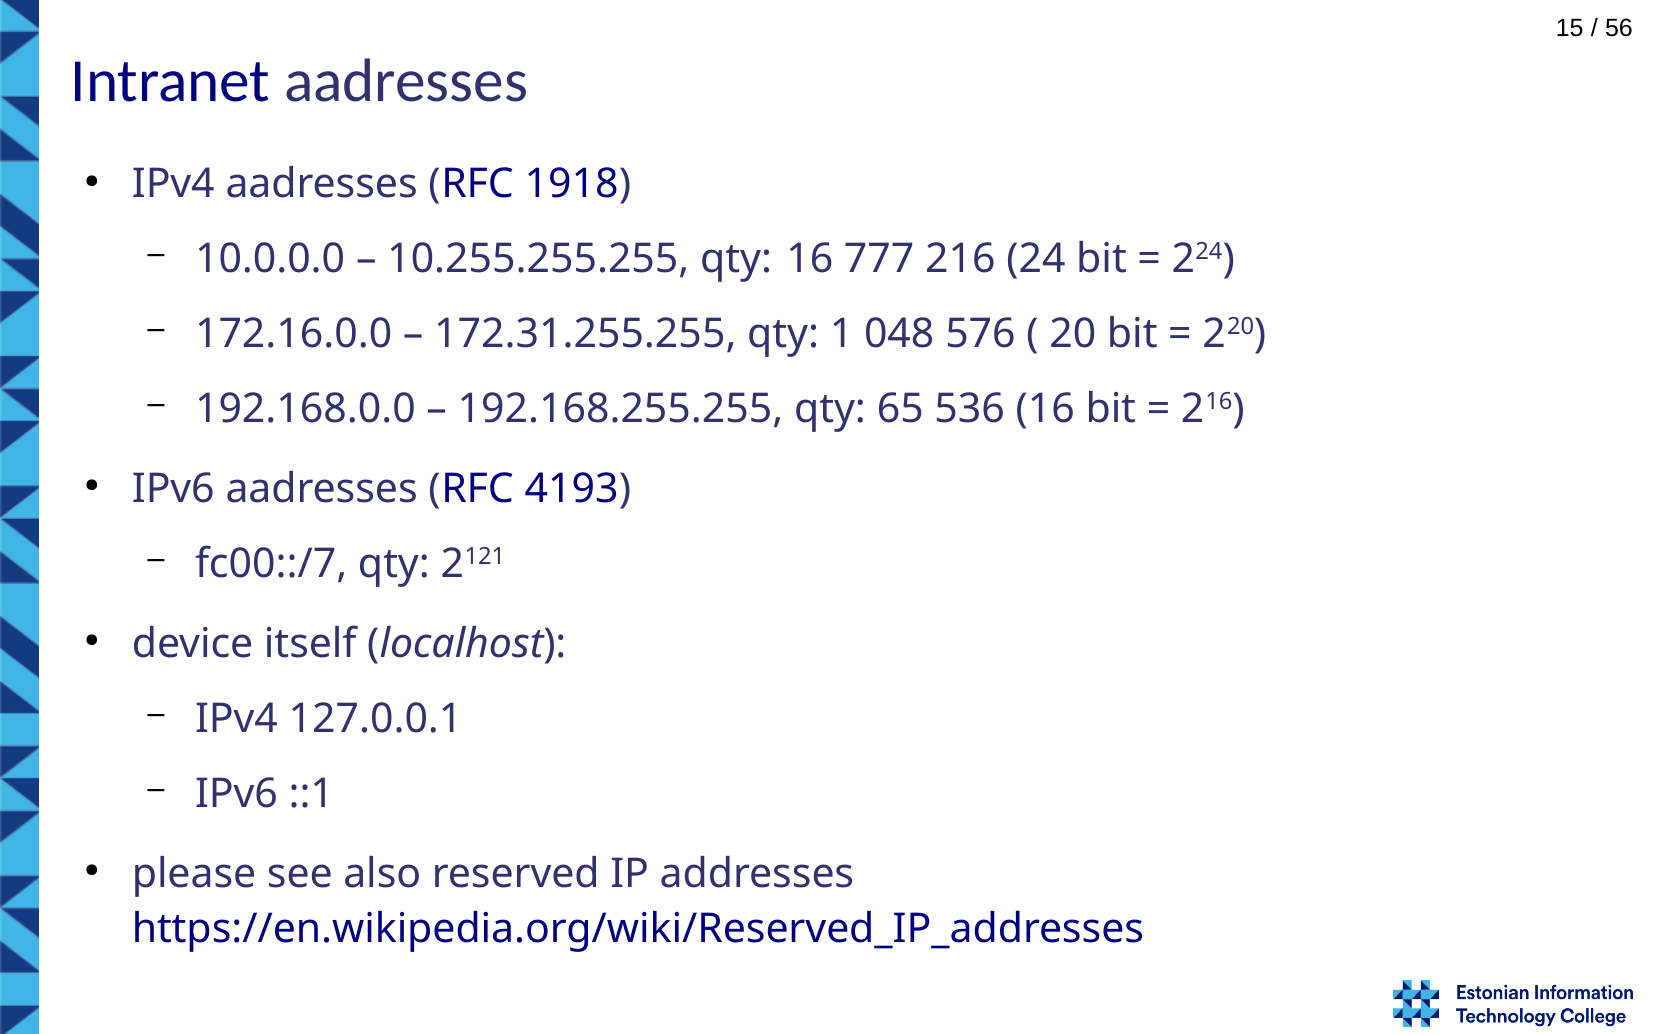

# Intranet aadresses
IPv4 aadresses (RFC 1918)
10.0.0.0 – 10.255.255.255, qty:	16 777 216 (24 bit = 224)
172.16.0.0 – 172.31.255.255, qty: 1 048 576 ( 20 bit = 220)
192.168.0.0 – 192.168.255.255, qty: 65 536 (16 bit = 216)
IPv6 aadresses (RFC 4193)
fc00::/7, qty: 2121
device itself (localhost):
IPv4 127.0.0.1
IPv6 ::1
please see also reserved IP addresses https://en.wikipedia.org/wiki/Reserved_IP_addresses